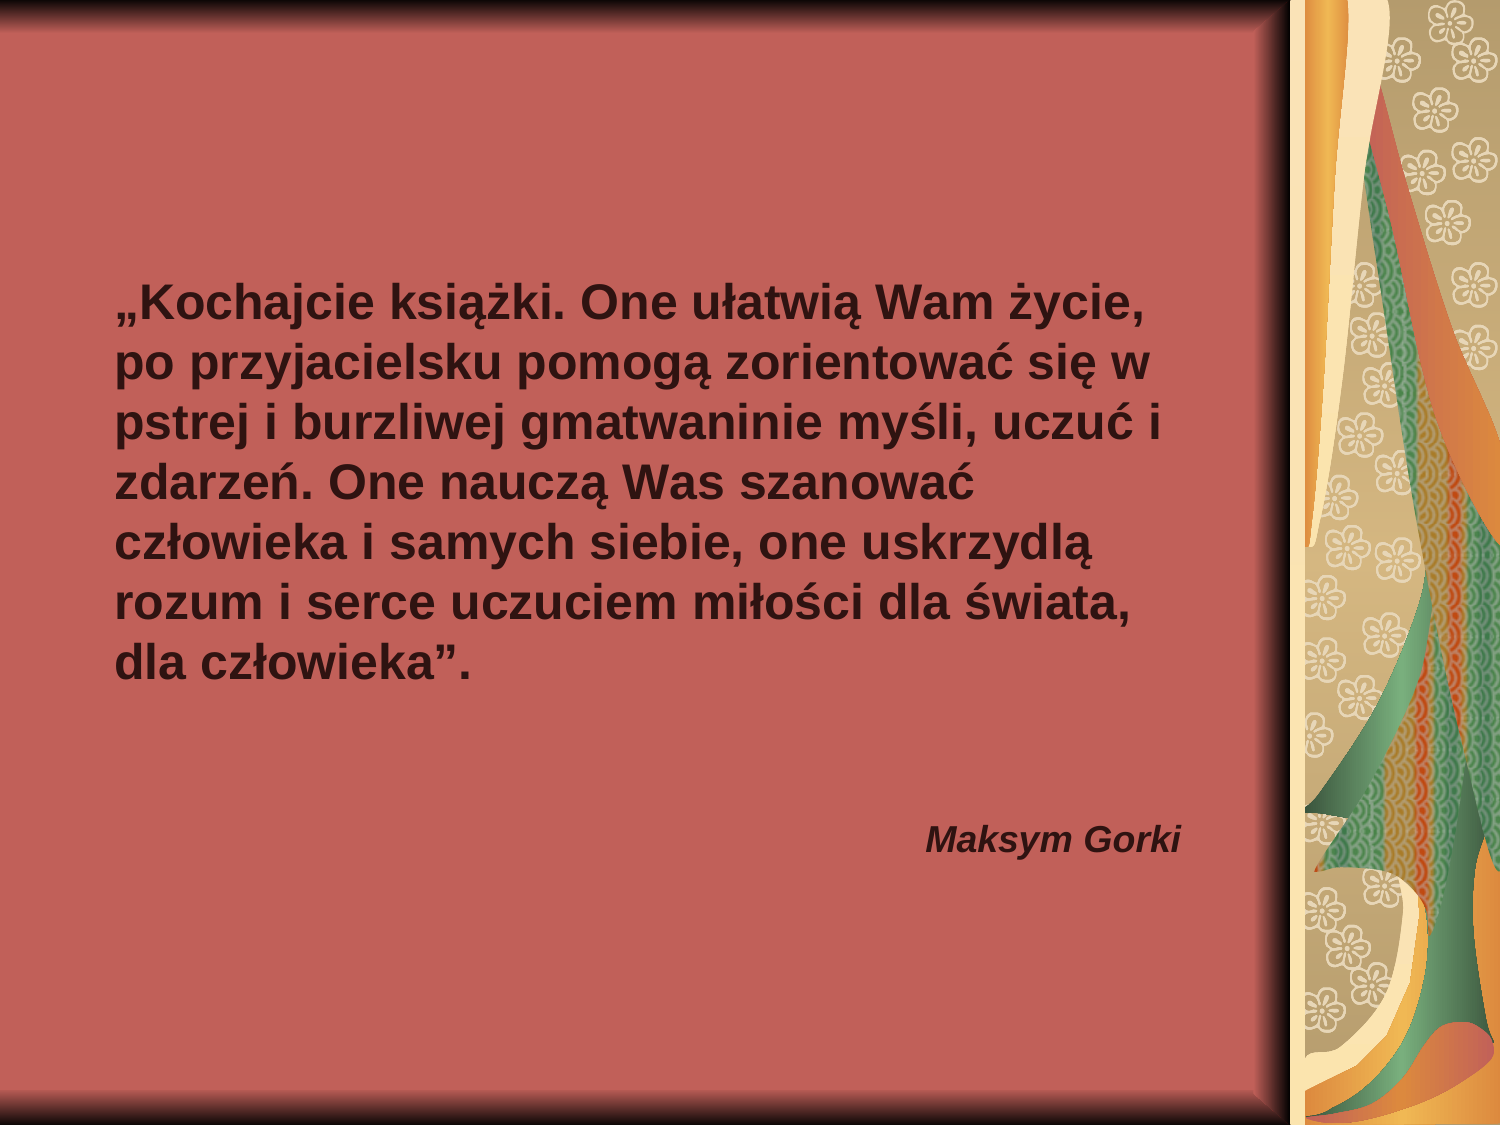

#
	„Kochajcie książki. One ułatwią Wam życie, po przyjacielsku pomogą zorientować się w pstrej i burzliwej gmatwaninie myśli, uczuć i zdarzeń. One nauczą Was szanować człowieka i samych siebie, one uskrzydlą rozum i serce uczuciem miłości dla świata, dla człowieka”.
Maksym Gorki